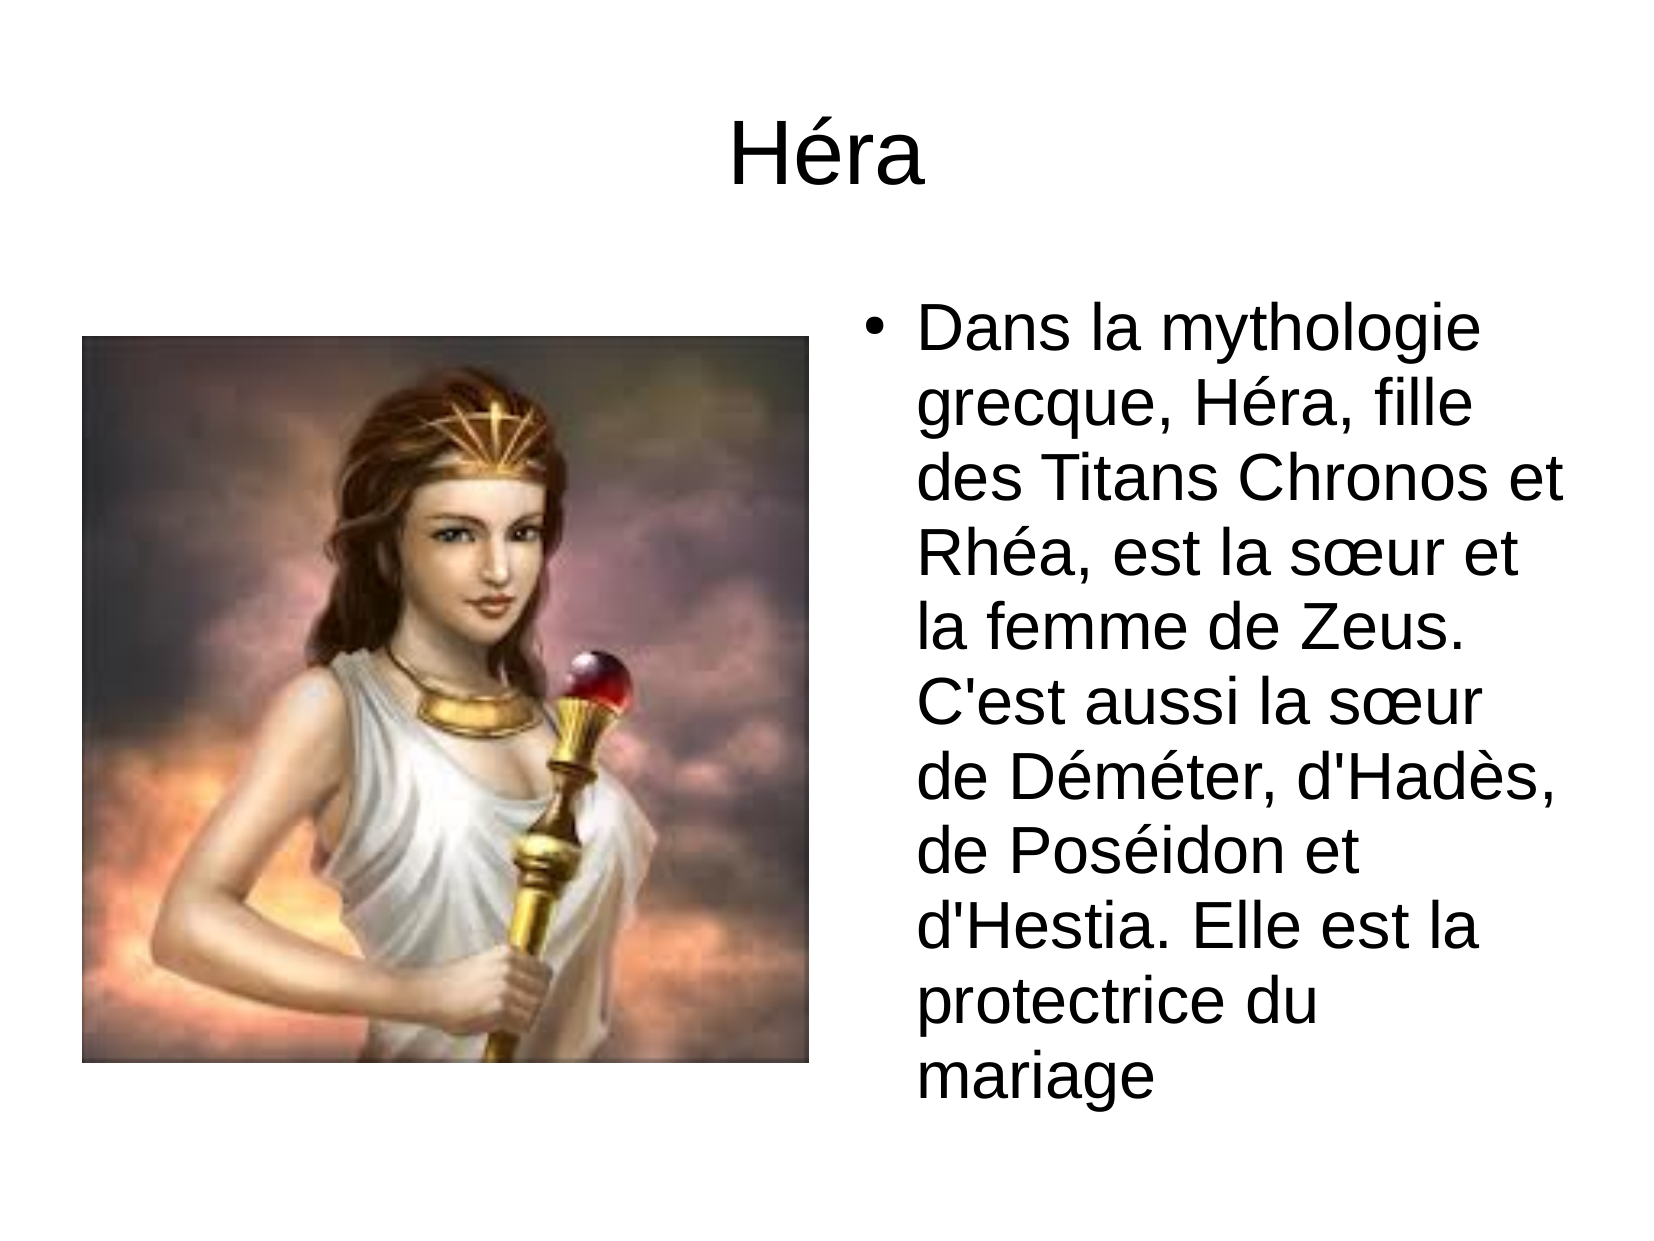

# Héra
Dans la mythologie grecque, Héra, fille des Titans Chronos et Rhéa, est la sœur et la femme de Zeus. C'est aussi la sœur de Déméter, d'Hadès, de Poséidon et d'Hestia. Elle est la protectrice du mariage